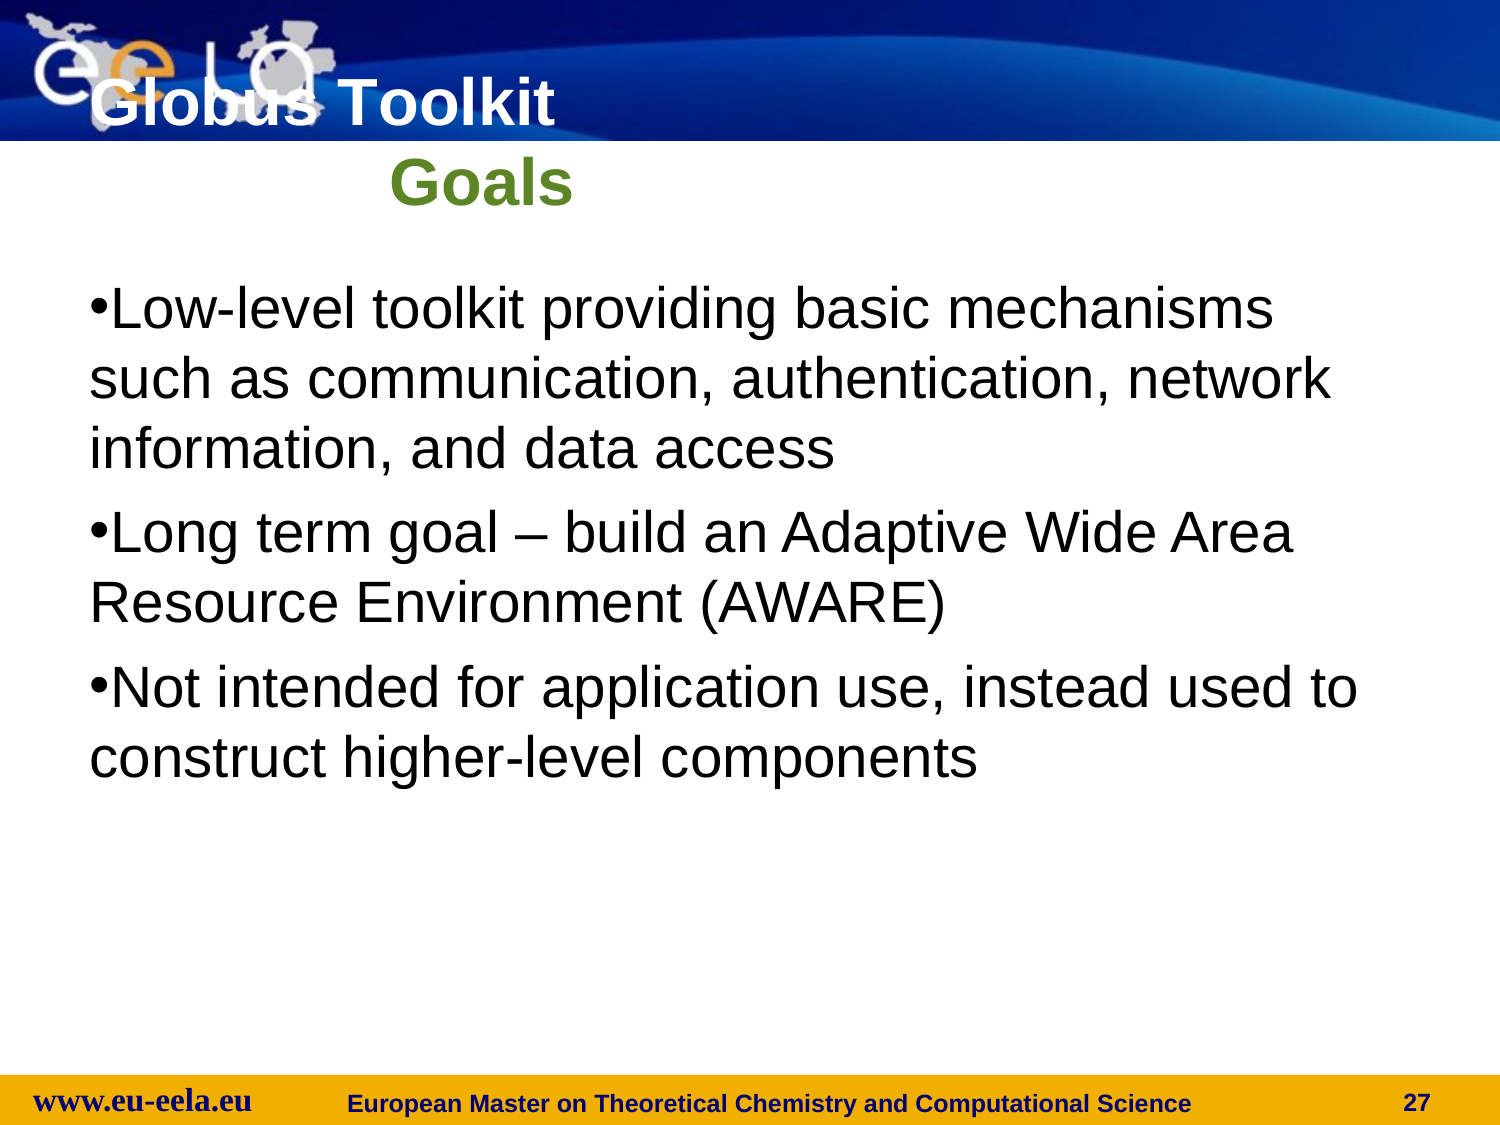

# Globus Toolkit Goals
Low-level toolkit providing basic mechanisms such as communication, authentication, network information, and data access
Long term goal – build an Adaptive Wide Area Resource Environment (AWARE)
Not intended for application use, instead used to construct higher-level components
European Master on Theoretical Chemistry and Computational Science